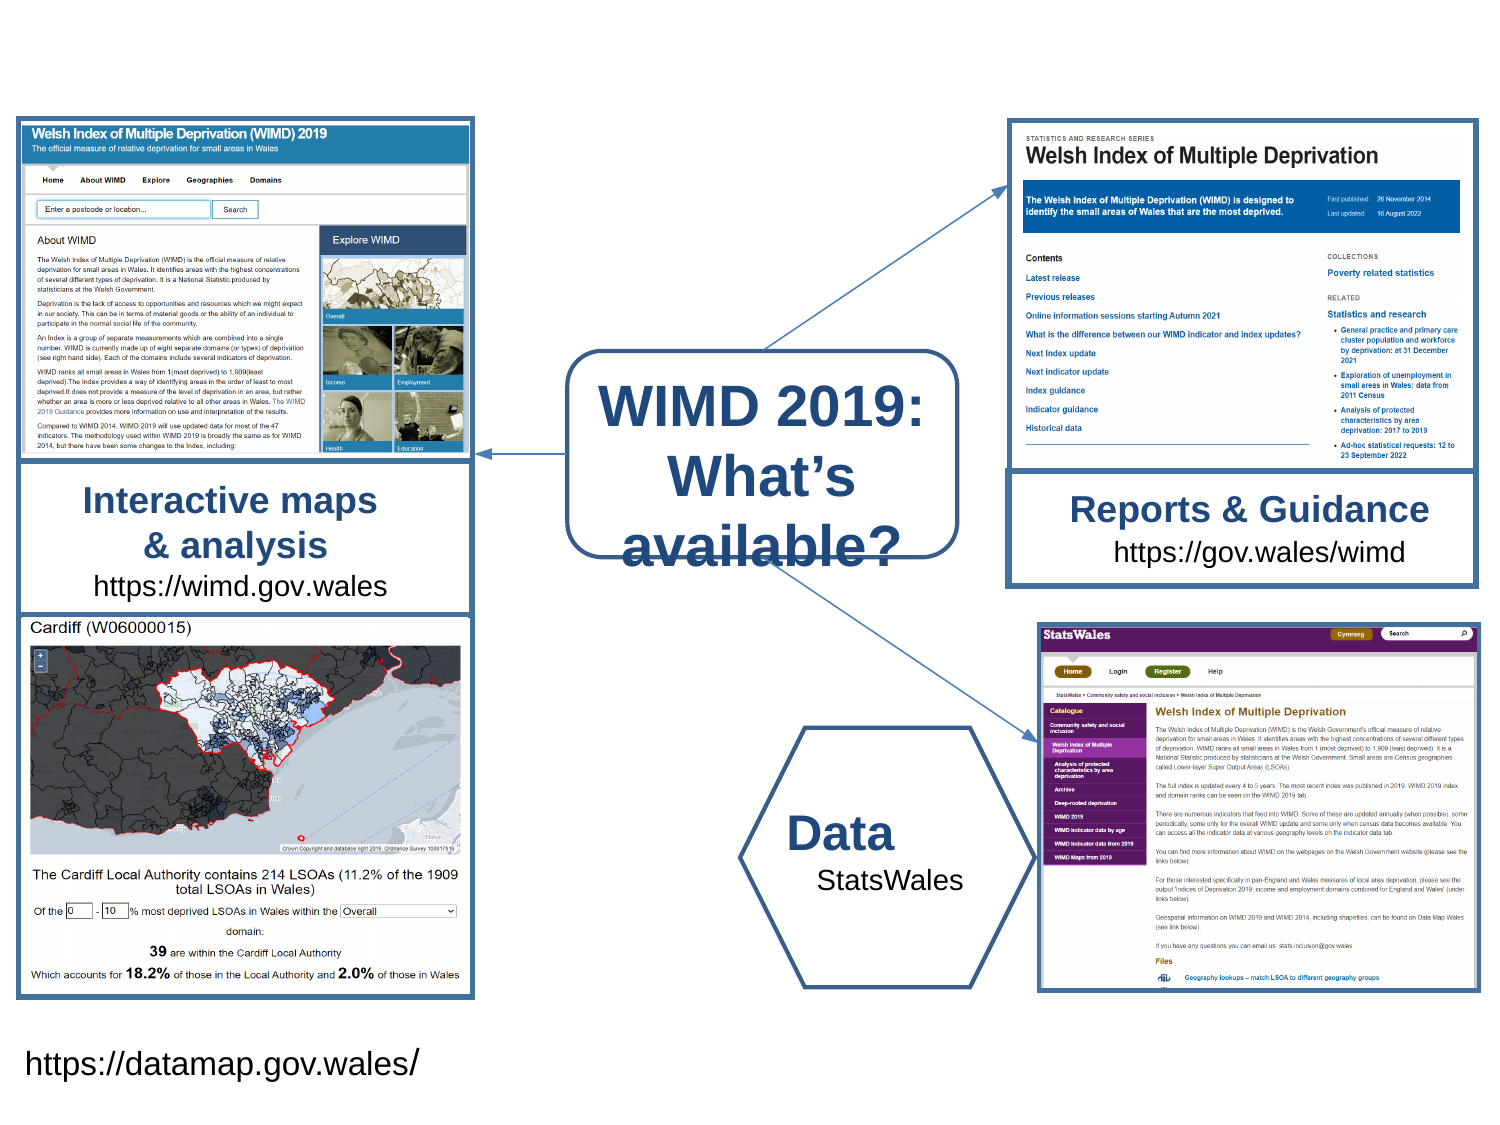

WIMD 2019: What’s available?
Interactive maps
& analysis
Reports & Guidance
https://gov.wales/wimd
https://wimd.gov.wales
Data
StatsWales
https://datamap.gov.wales/